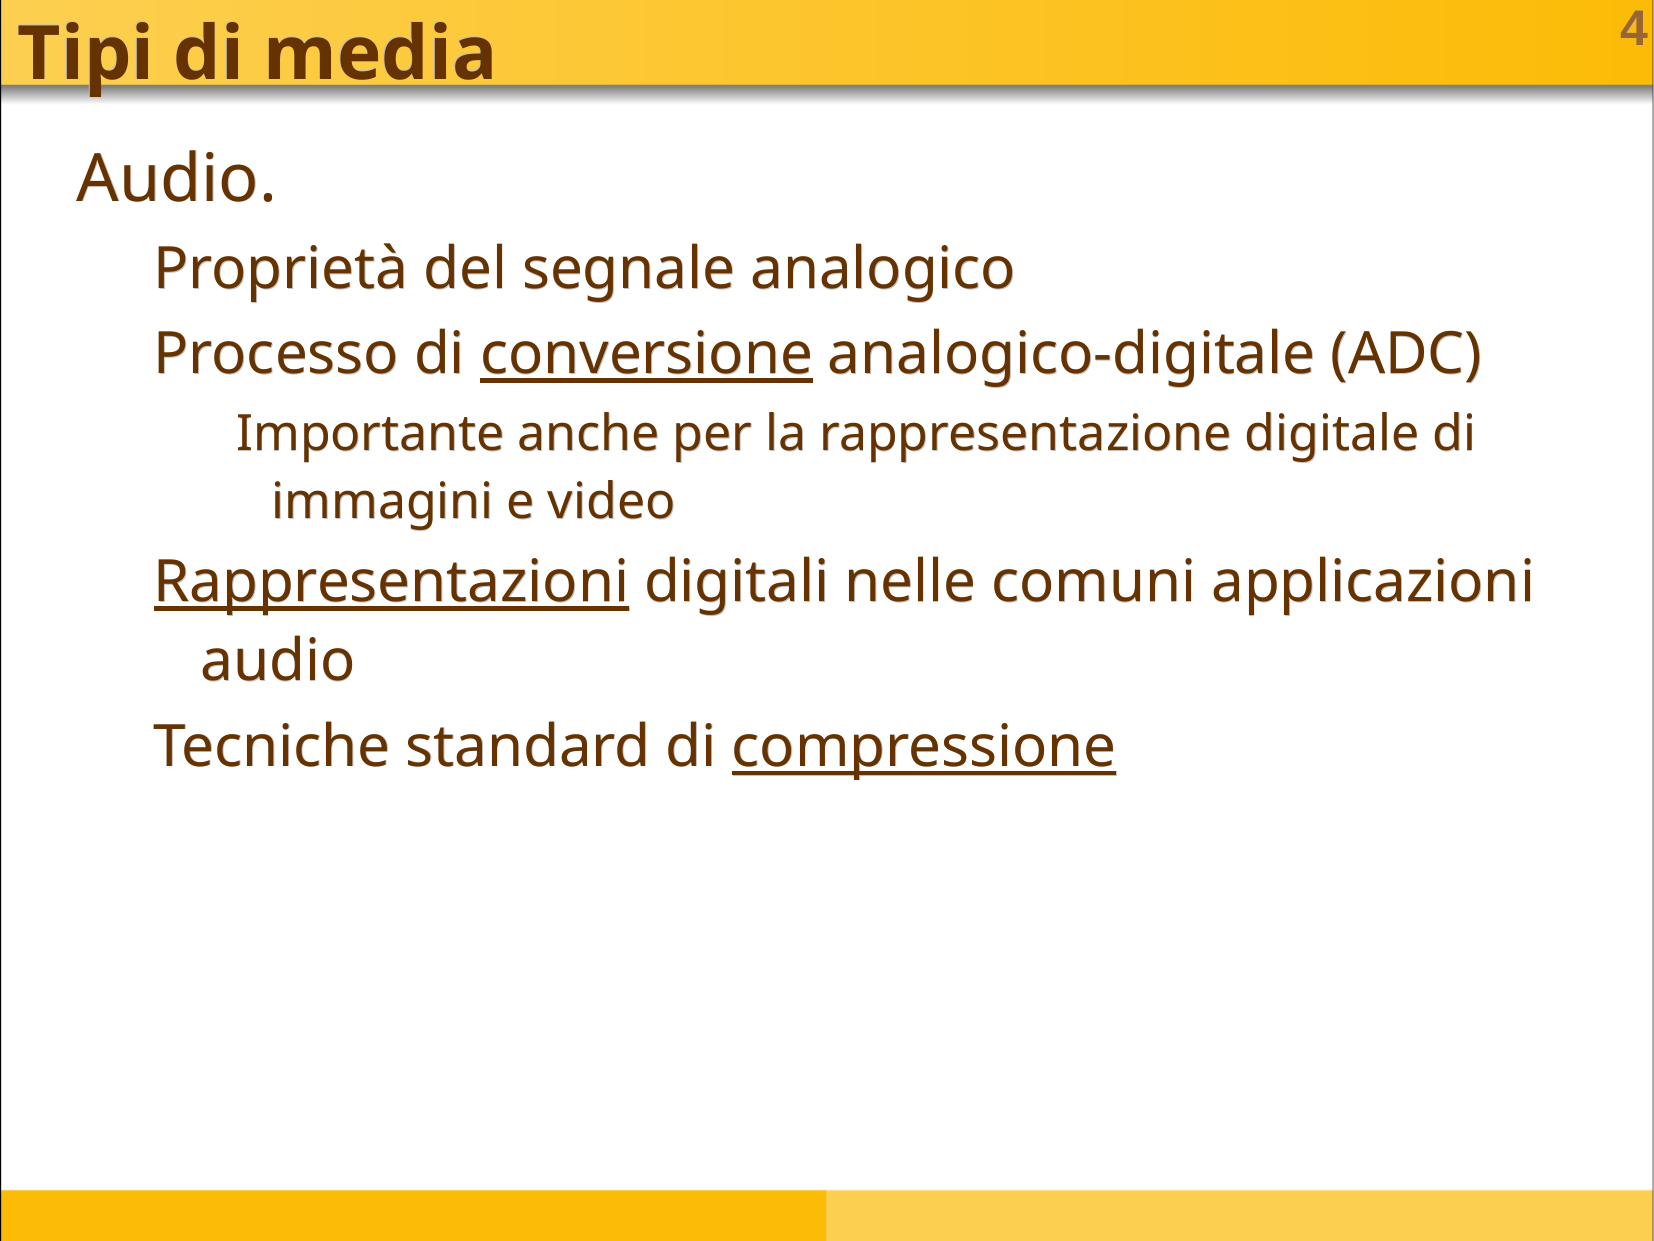

4
# Tipi di media
Audio.
Proprietà del segnale analogico
Processo di conversione analogico-digitale (ADC)
Importante anche per la rappresentazione digitale di immagini e video
Rappresentazioni digitali nelle comuni applicazioni audio
Tecniche standard di compressione